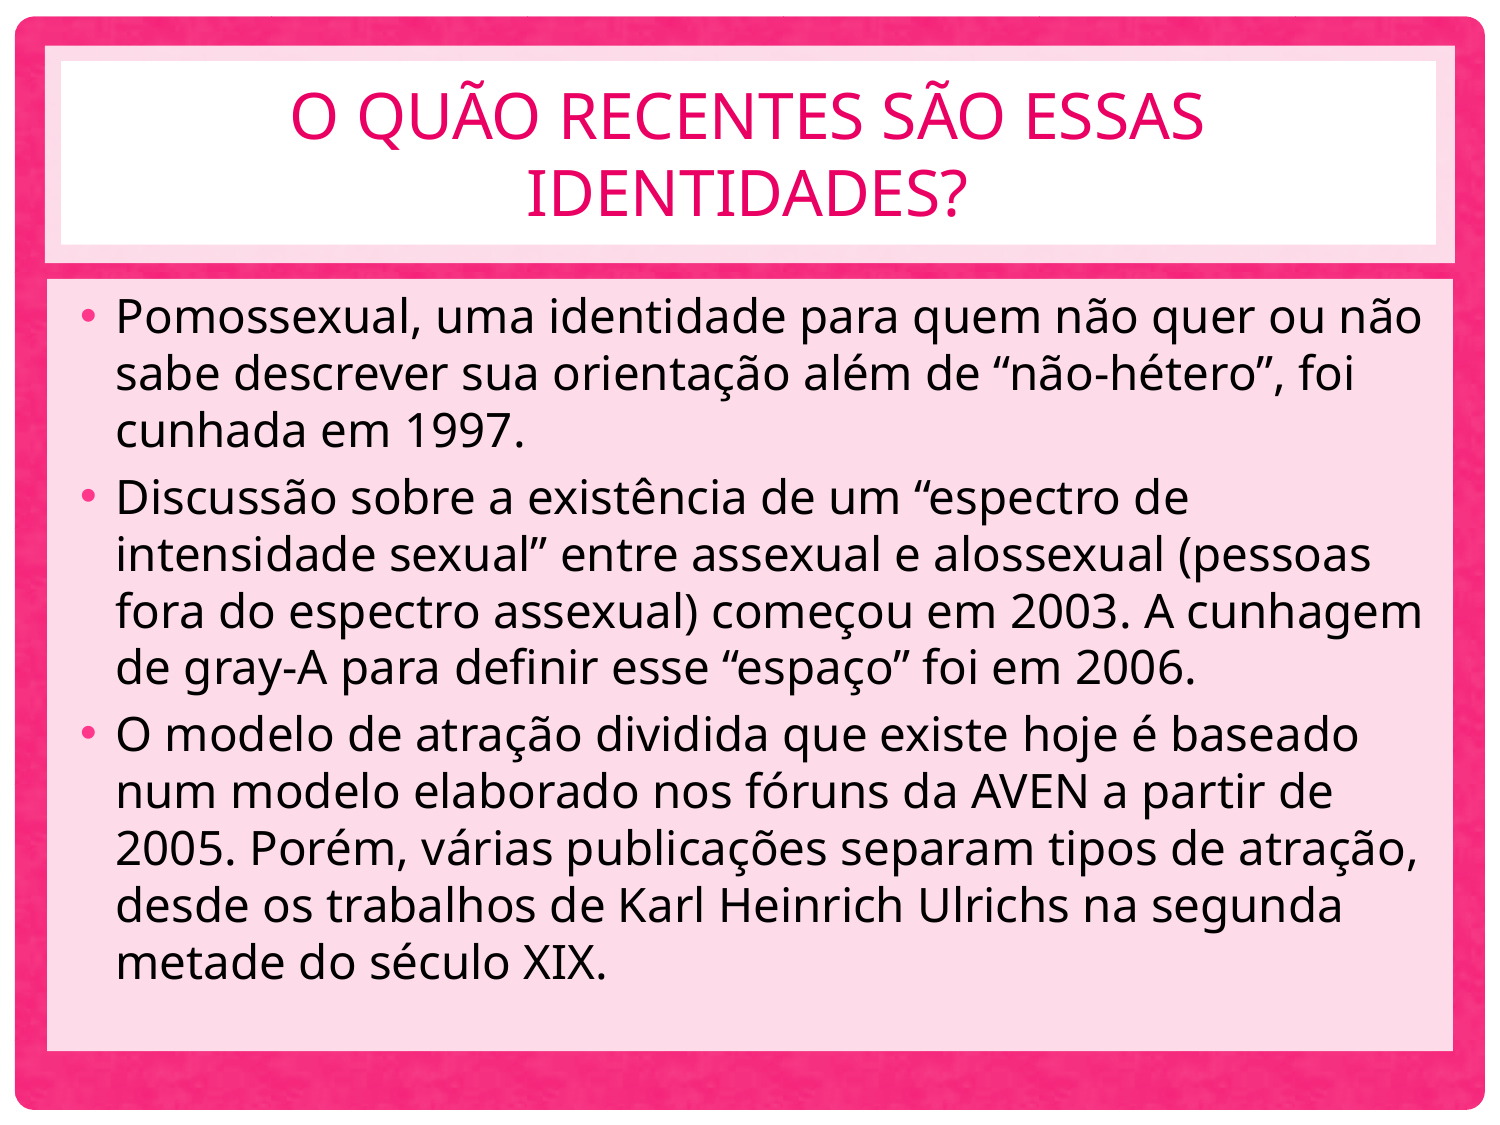

# O quão recentes são essas identidades?
Pomossexual, uma identidade para quem não quer ou não sabe descrever sua orientação além de “não-hétero”, foi cunhada em 1997.
Discussão sobre a existência de um “espectro de intensidade sexual” entre assexual e alossexual (pessoas fora do espectro assexual) começou em 2003. A cunhagem de gray-A para definir esse “espaço” foi em 2006.
O modelo de atração dividida que existe hoje é baseado num modelo elaborado nos fóruns da AVEN a partir de 2005. Porém, várias publicações separam tipos de atração, desde os trabalhos de Karl Heinrich Ulrichs na segunda metade do século XIX.